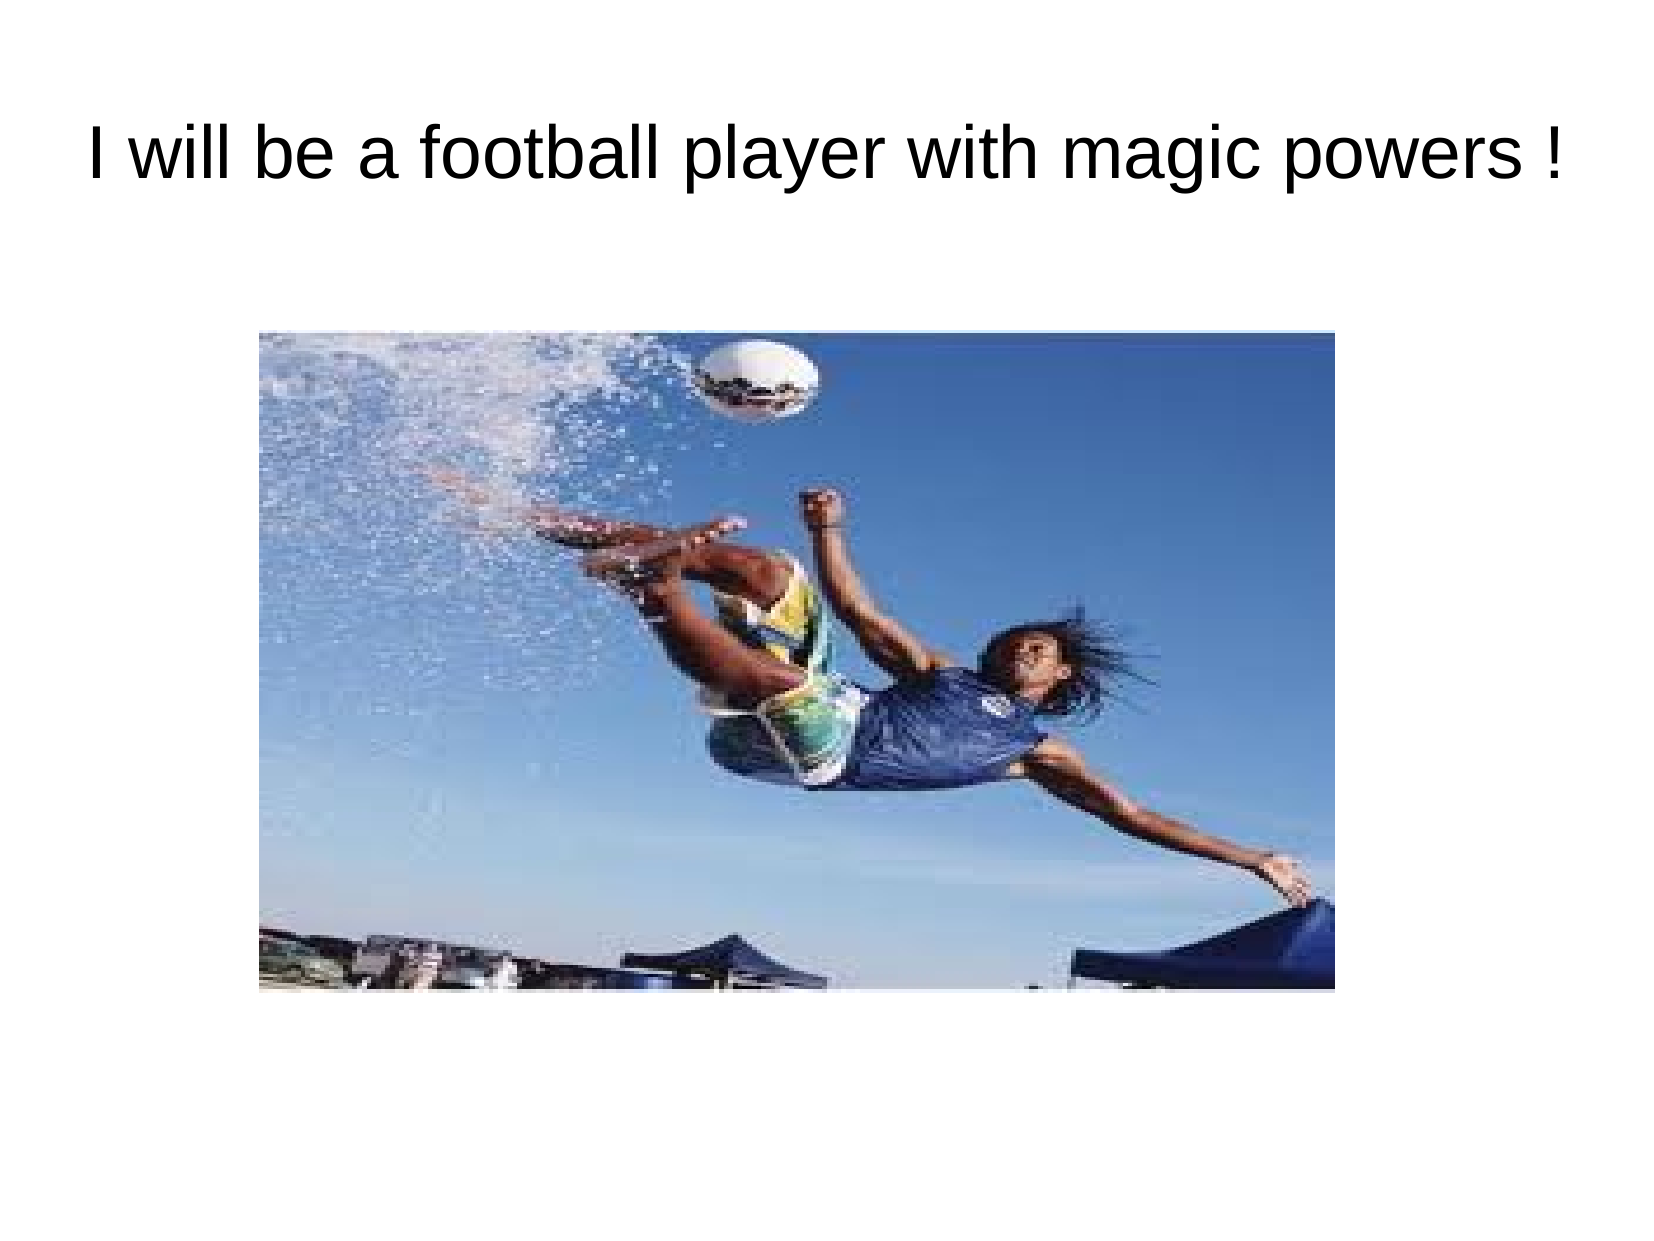

# I will be a football player with magic powers !